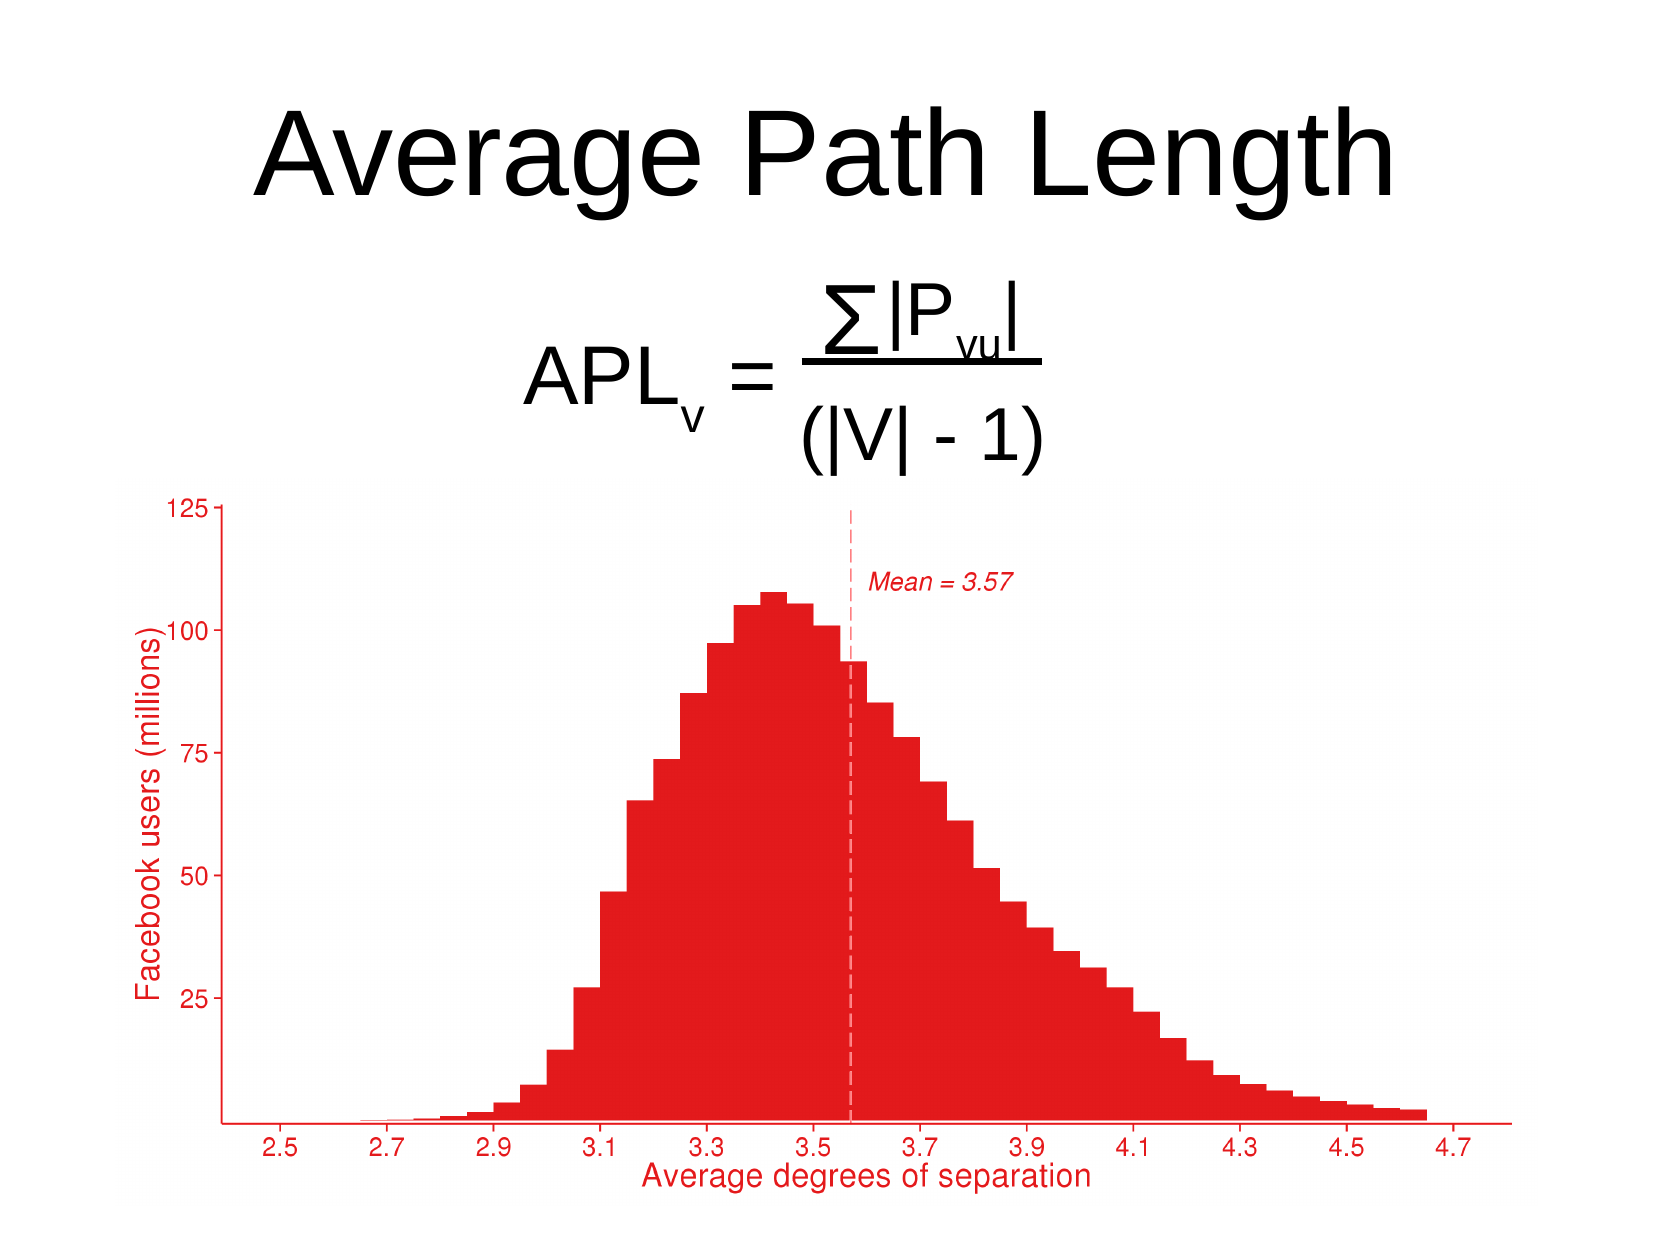

# Average Path Length
Σ
 |Pvu|
(|V| - 1)
APLv =